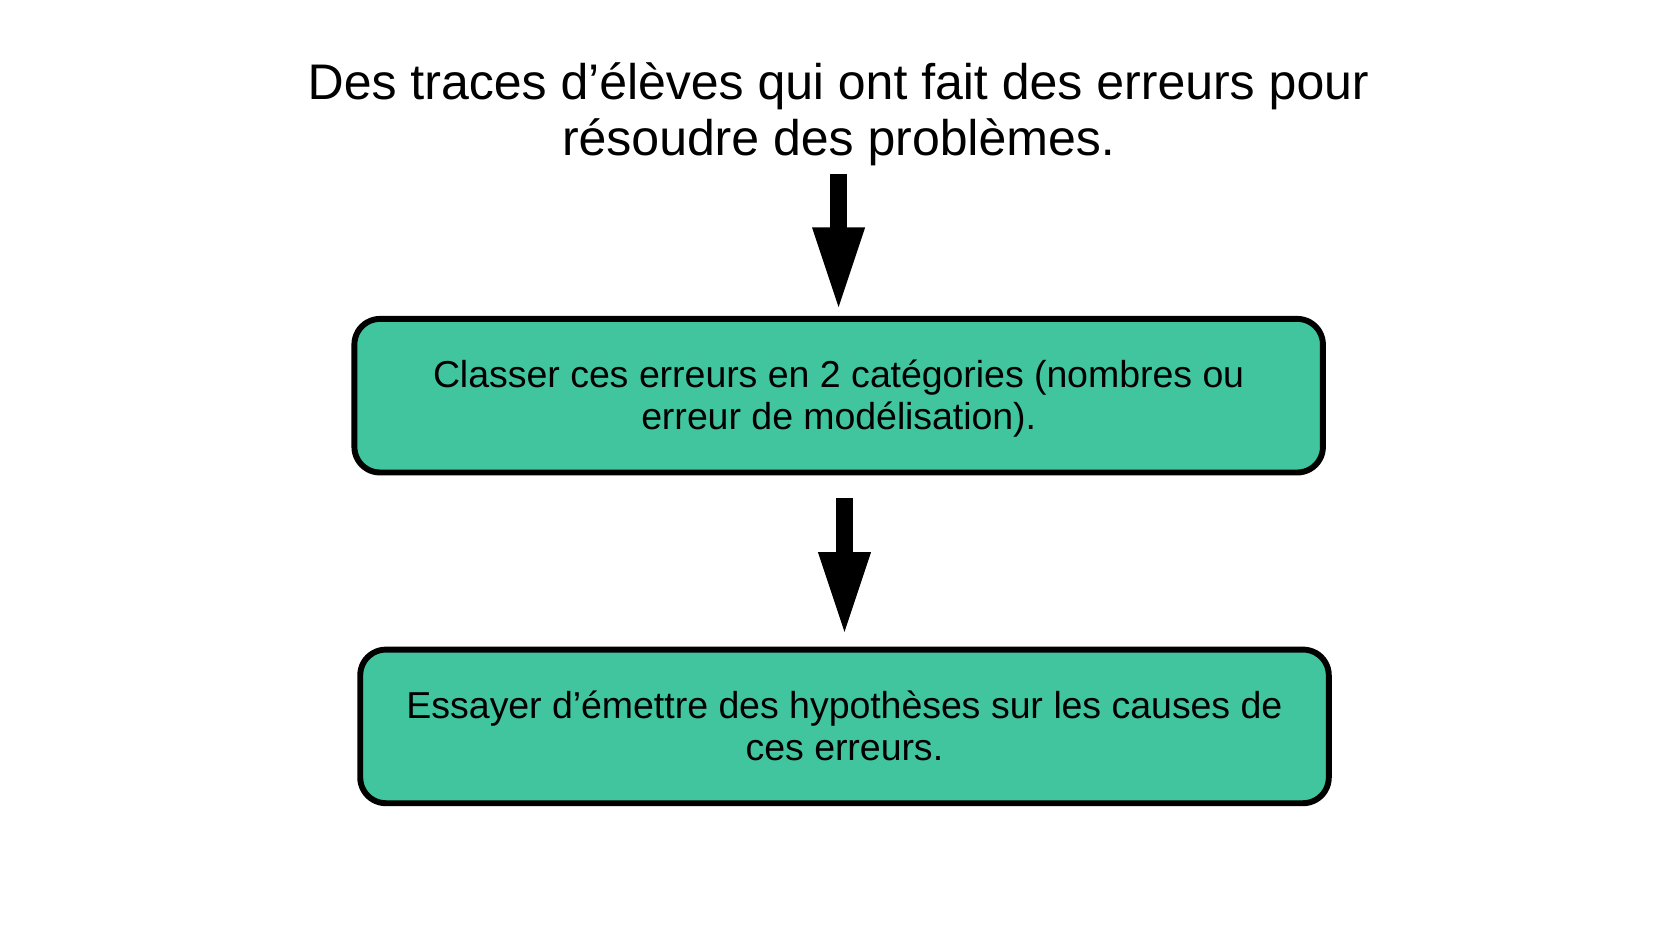

Des traces d’élèves qui ont fait des erreurs pour résoudre des problèmes.
Classer ces erreurs en 2 catégories (nombres ou erreur de modélisation).
Essayer d’émettre des hypothèses sur les causes de ces erreurs.